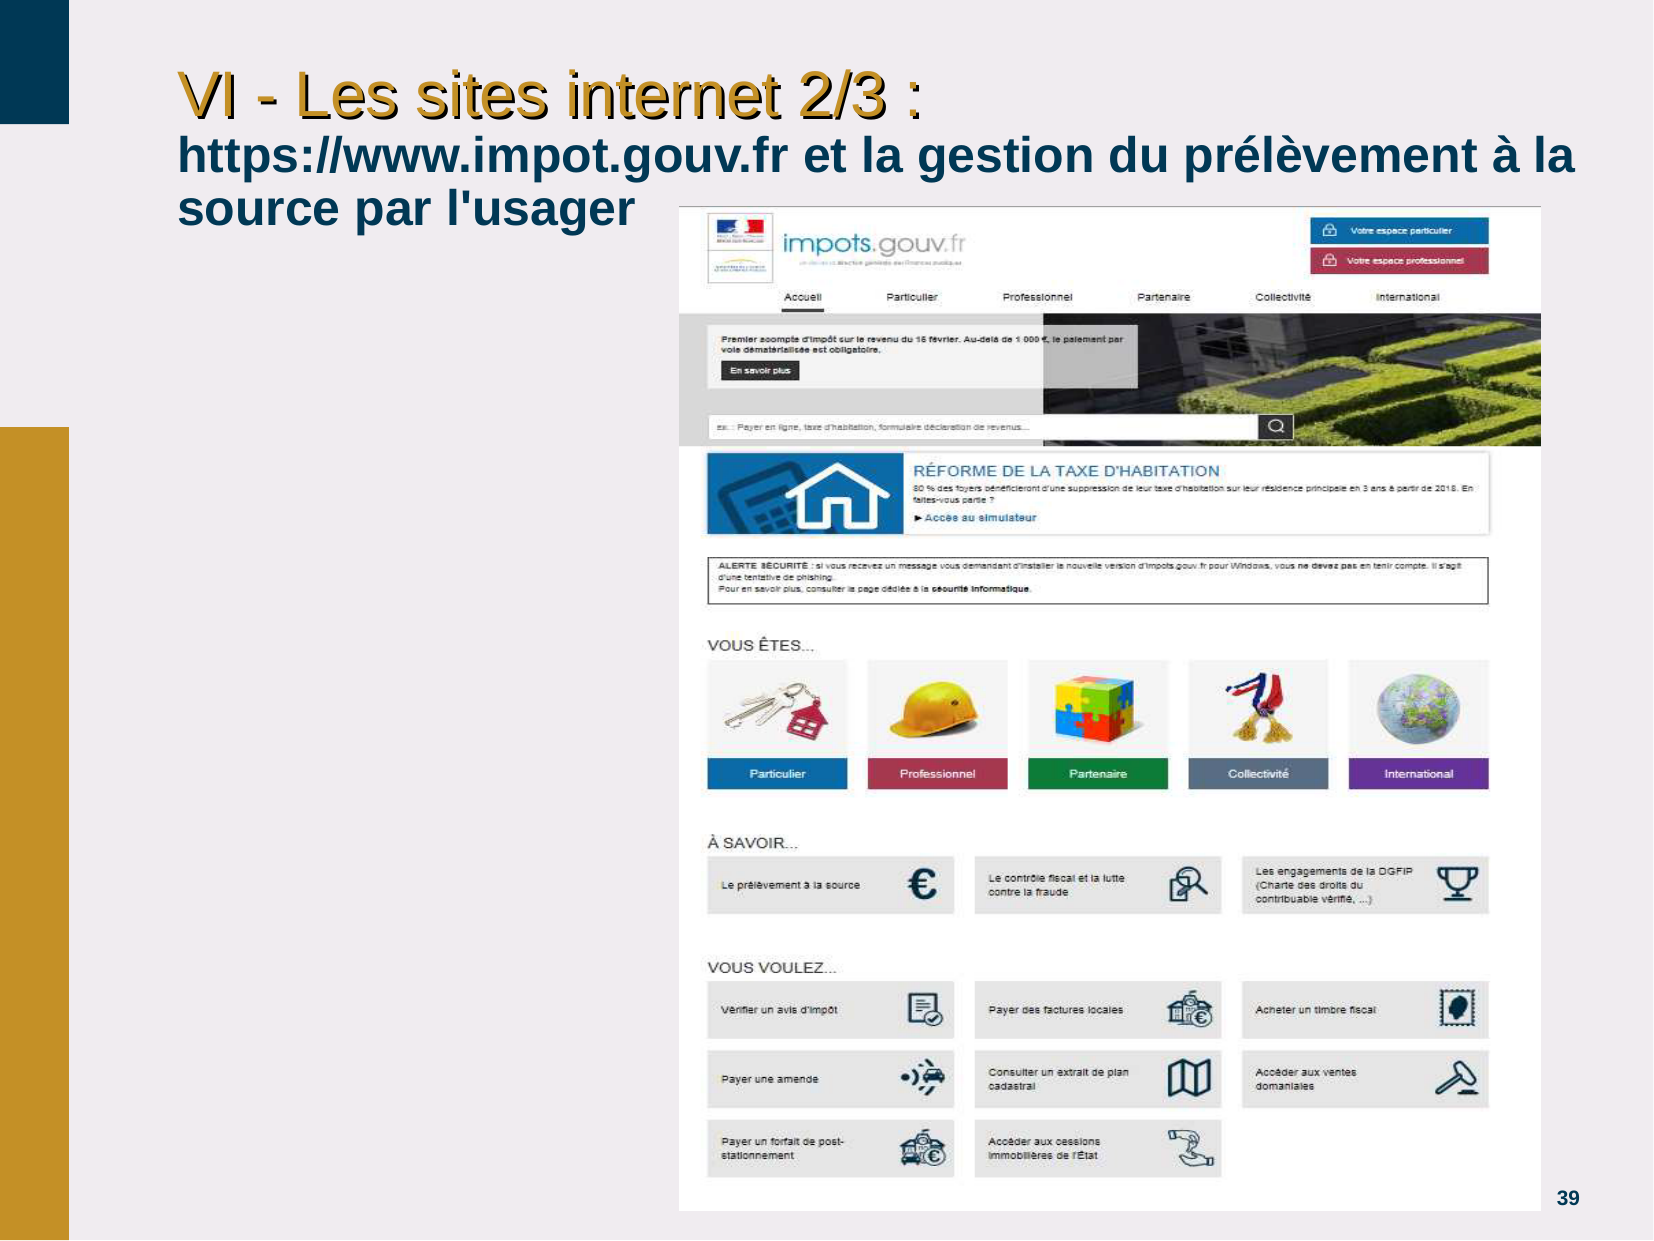

# VI - Les sites internet 2/3 : https://www.impot.gouv.fr et la gestion du prélèvement à la source par l'usager